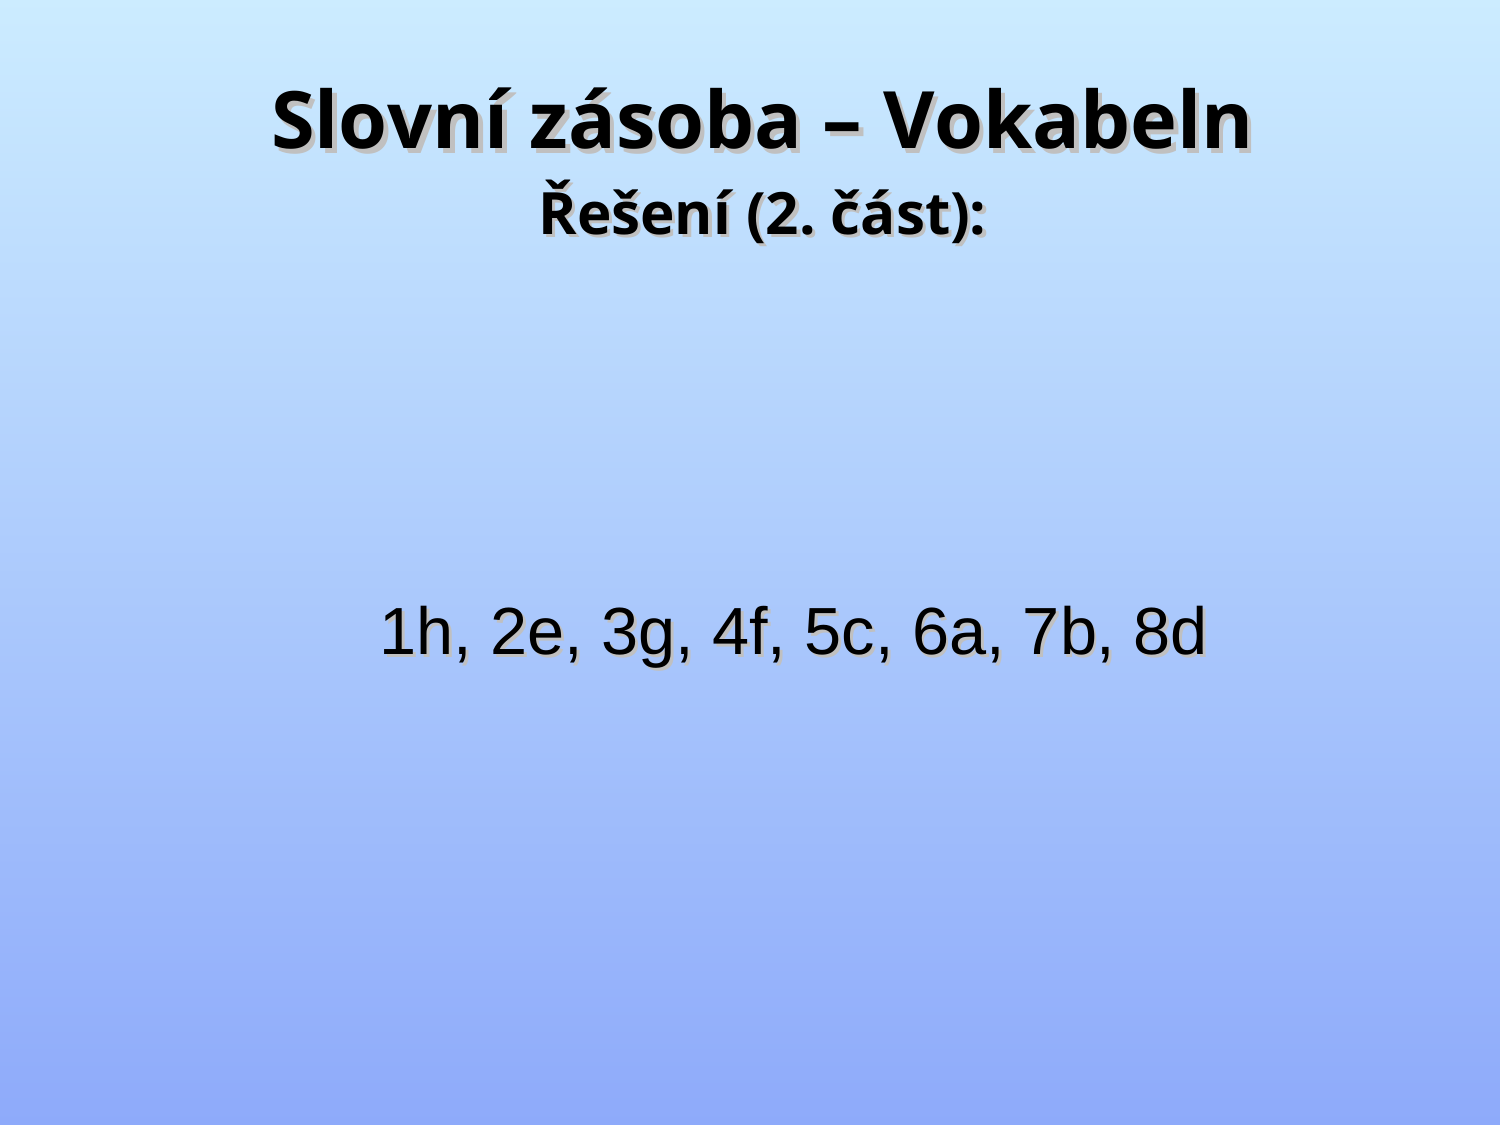

# Slovní zásoba – Vokabeln Řešení (2. část):
1h, 2e, 3g, 4f, 5c, 6a, 7b, 8d